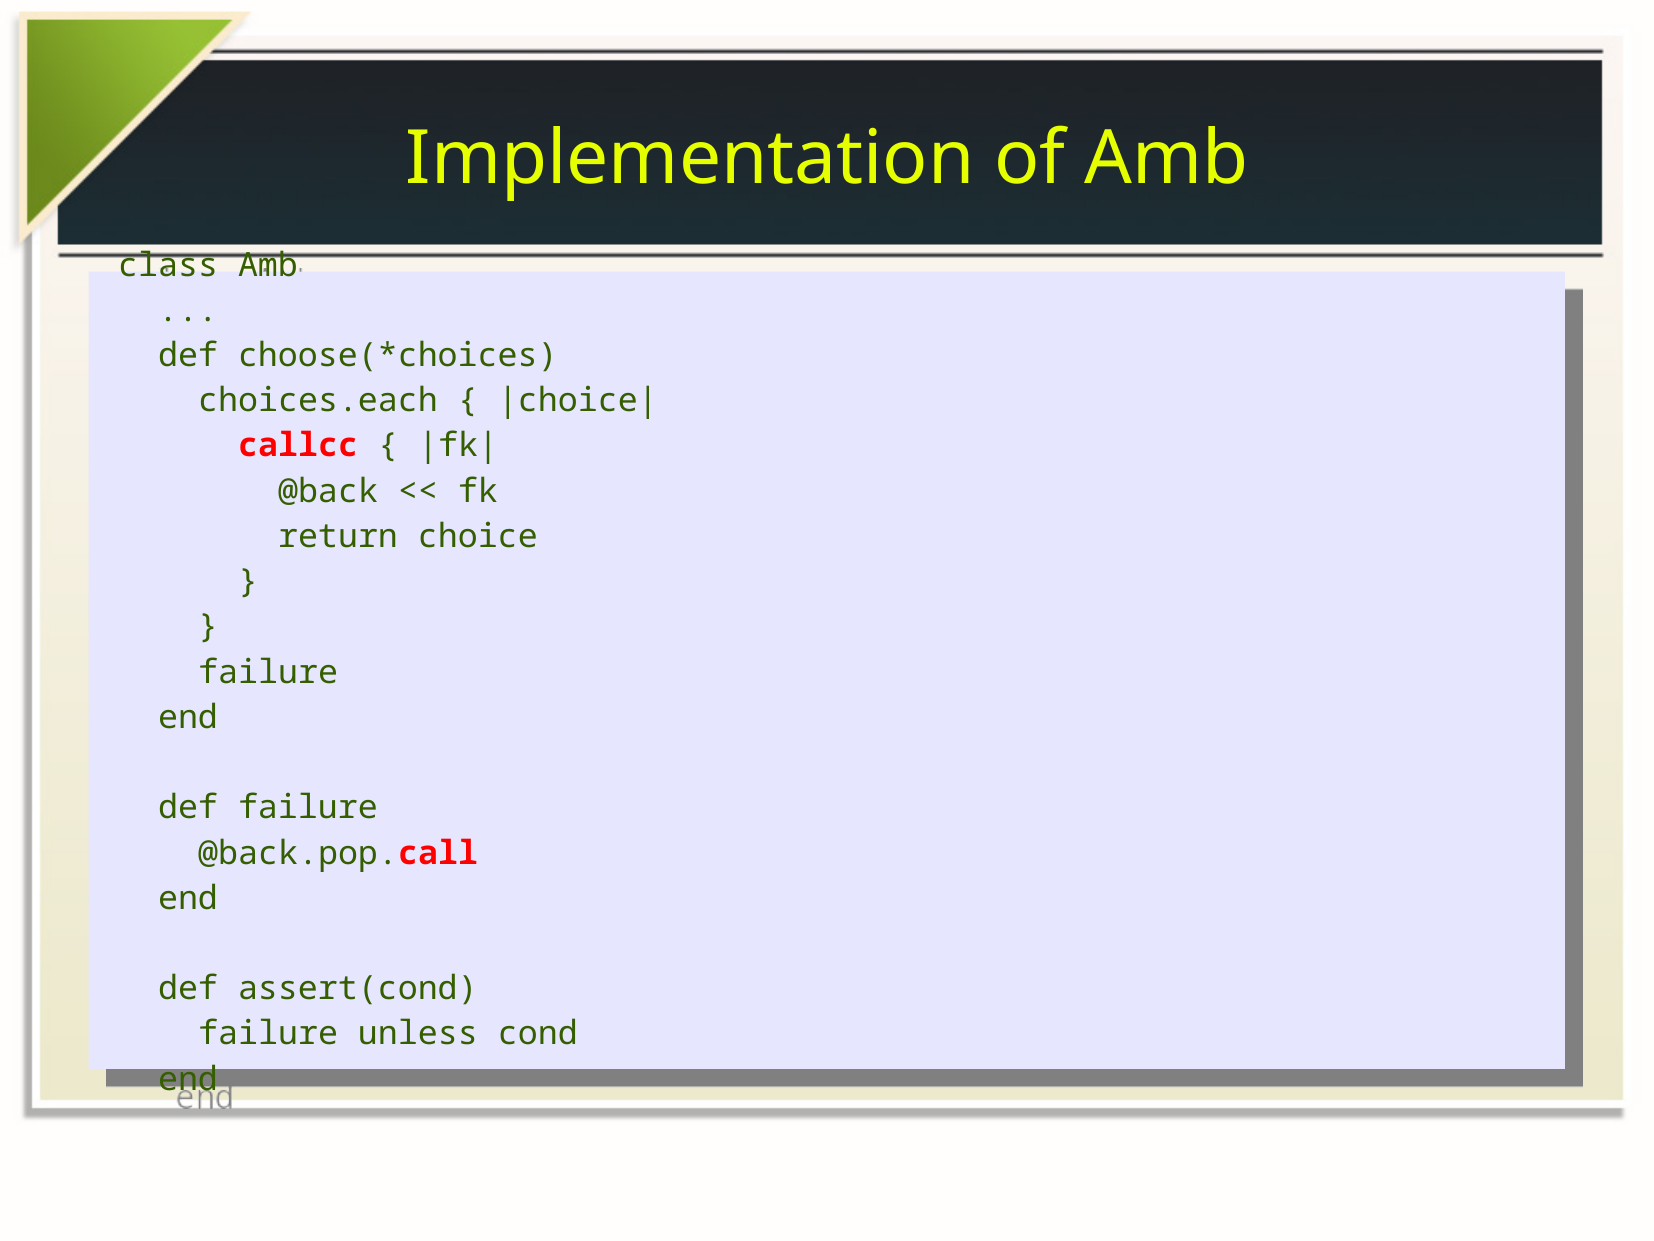

# Implementation of Amb
class Amb
 ...
 def choose(*choices)
 choices.each { |choice|
 callcc { |fk|
 @back << fk
 return choice
 }
 }
 failure
 end
 def failure
 @back.pop.call
 end
 def assert(cond)
 failure unless cond
 end